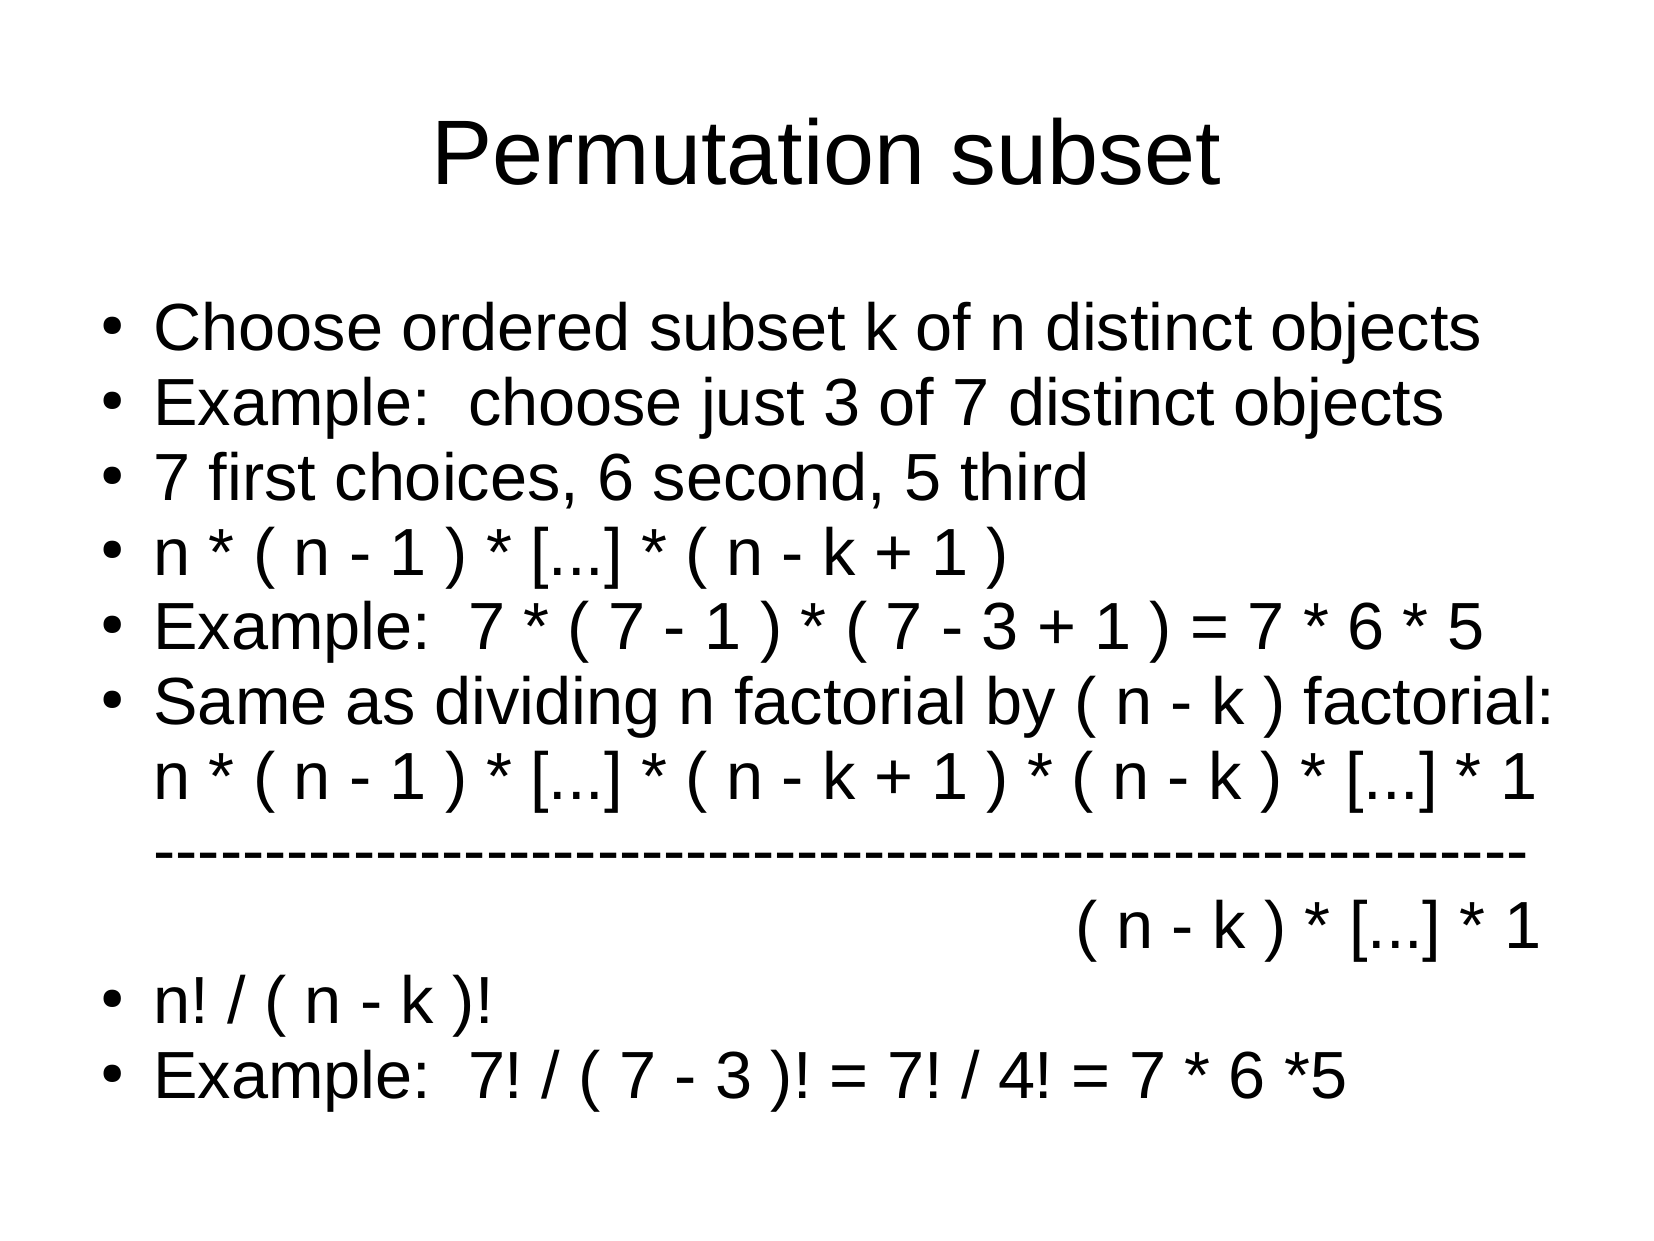

# Permutation subset
Choose ordered subset k of n distinct objects
Example: choose just 3 of 7 distinct objects
7 first choices, 6 second, 5 third
n * ( n - 1 ) * [...] * ( n - k + 1 )
Example: 7 * ( 7 - 1 ) * ( 7 - 3 + 1 ) = 7 * 6 * 5
Same as dividing n factorial by ( n - k ) factorial:
n * ( n - 1 ) * [...] * ( n - k + 1 ) * ( n - k ) * [...] * 1
--------------------------------------------------------------
 ( n - k ) * [...] * 1
n! / ( n - k )!
Example: 7! / ( 7 - 3 )! = 7! / 4! = 7 * 6 *5